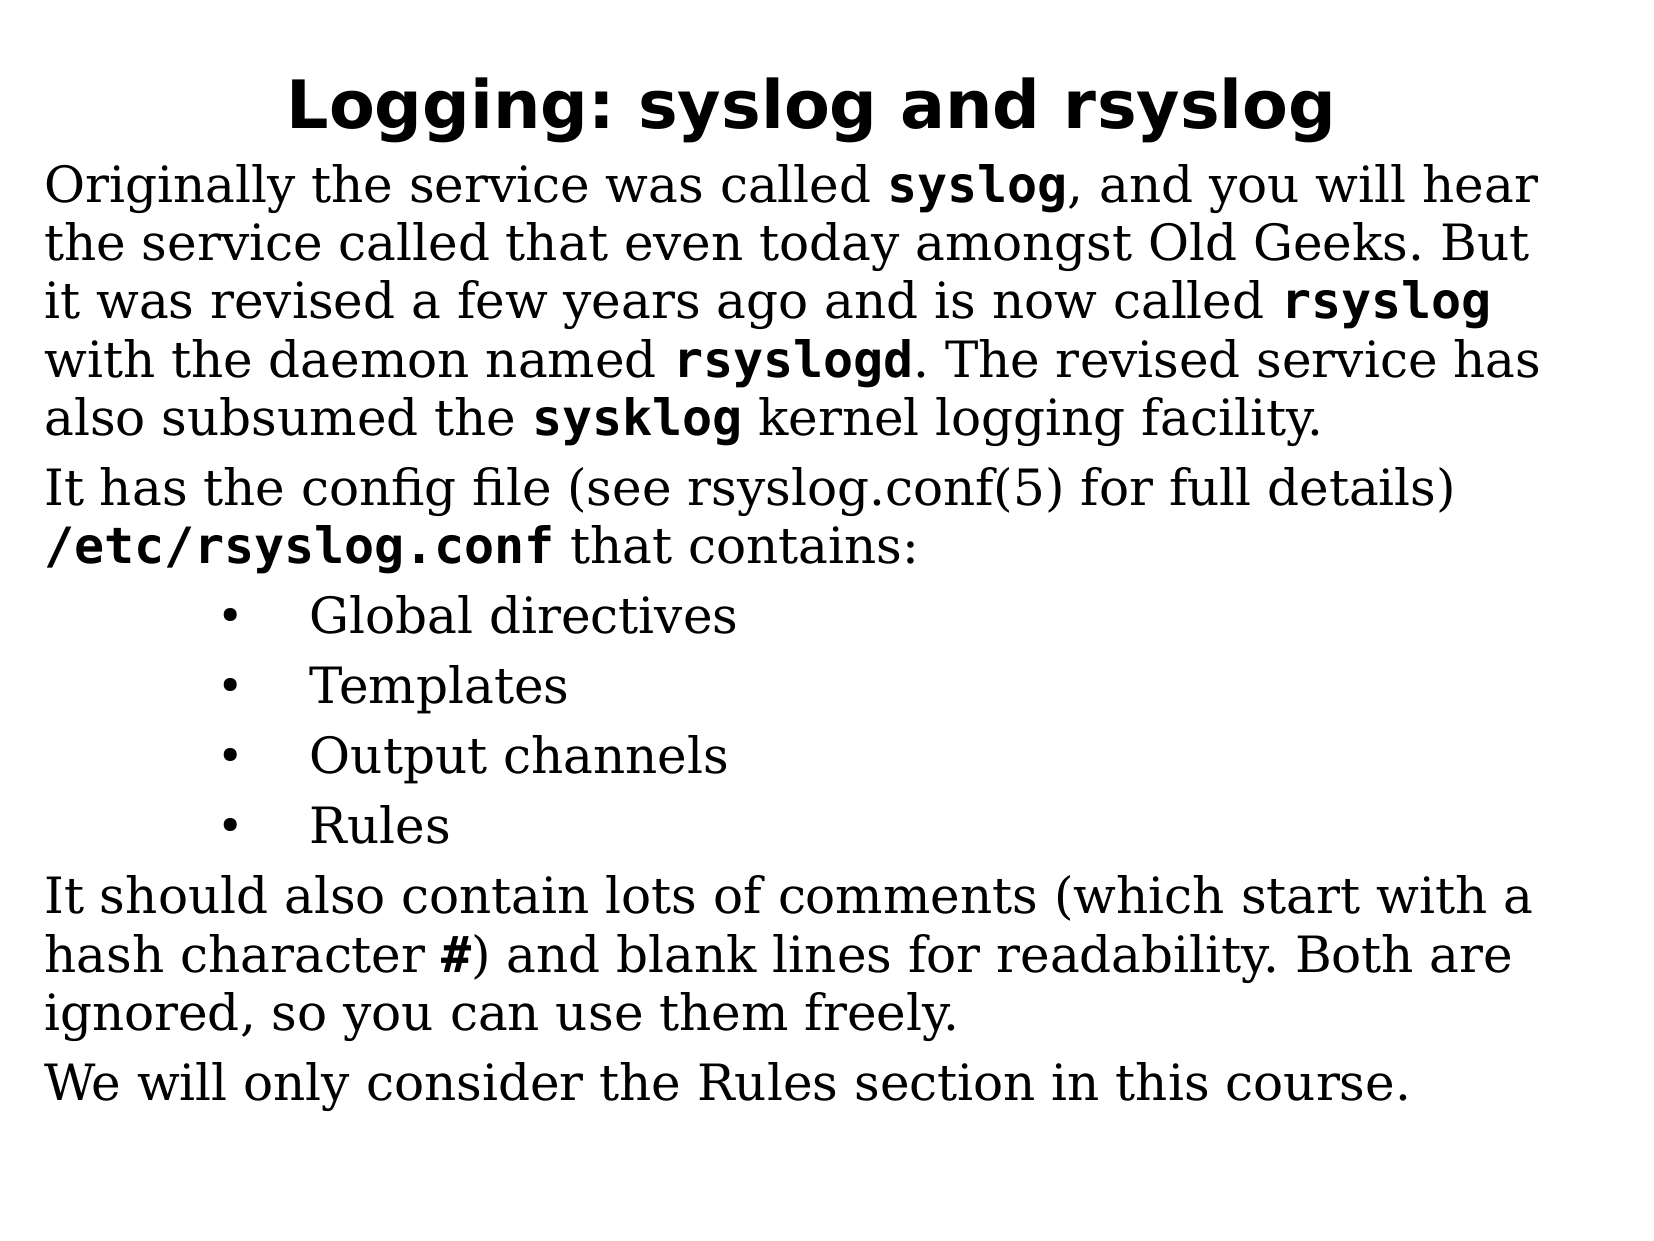

Logging: syslog and rsyslog
Originally the service was called syslog, and you will hear the service called that even today amongst Old Geeks. But it was revised a few years ago and is now called rsyslog with the daemon named rsyslogd. The revised service has also subsumed the sysklog kernel logging facility.
It has the config file (see rsyslog.conf(5) for full details) /etc/rsyslog.conf that contains:
Global directives
Templates
Output channels
Rules
It should also contain lots of comments (which start with a hash character #) and blank lines for readability. Both are ignored, so you can use them freely.
We will only consider the Rules section in this course.